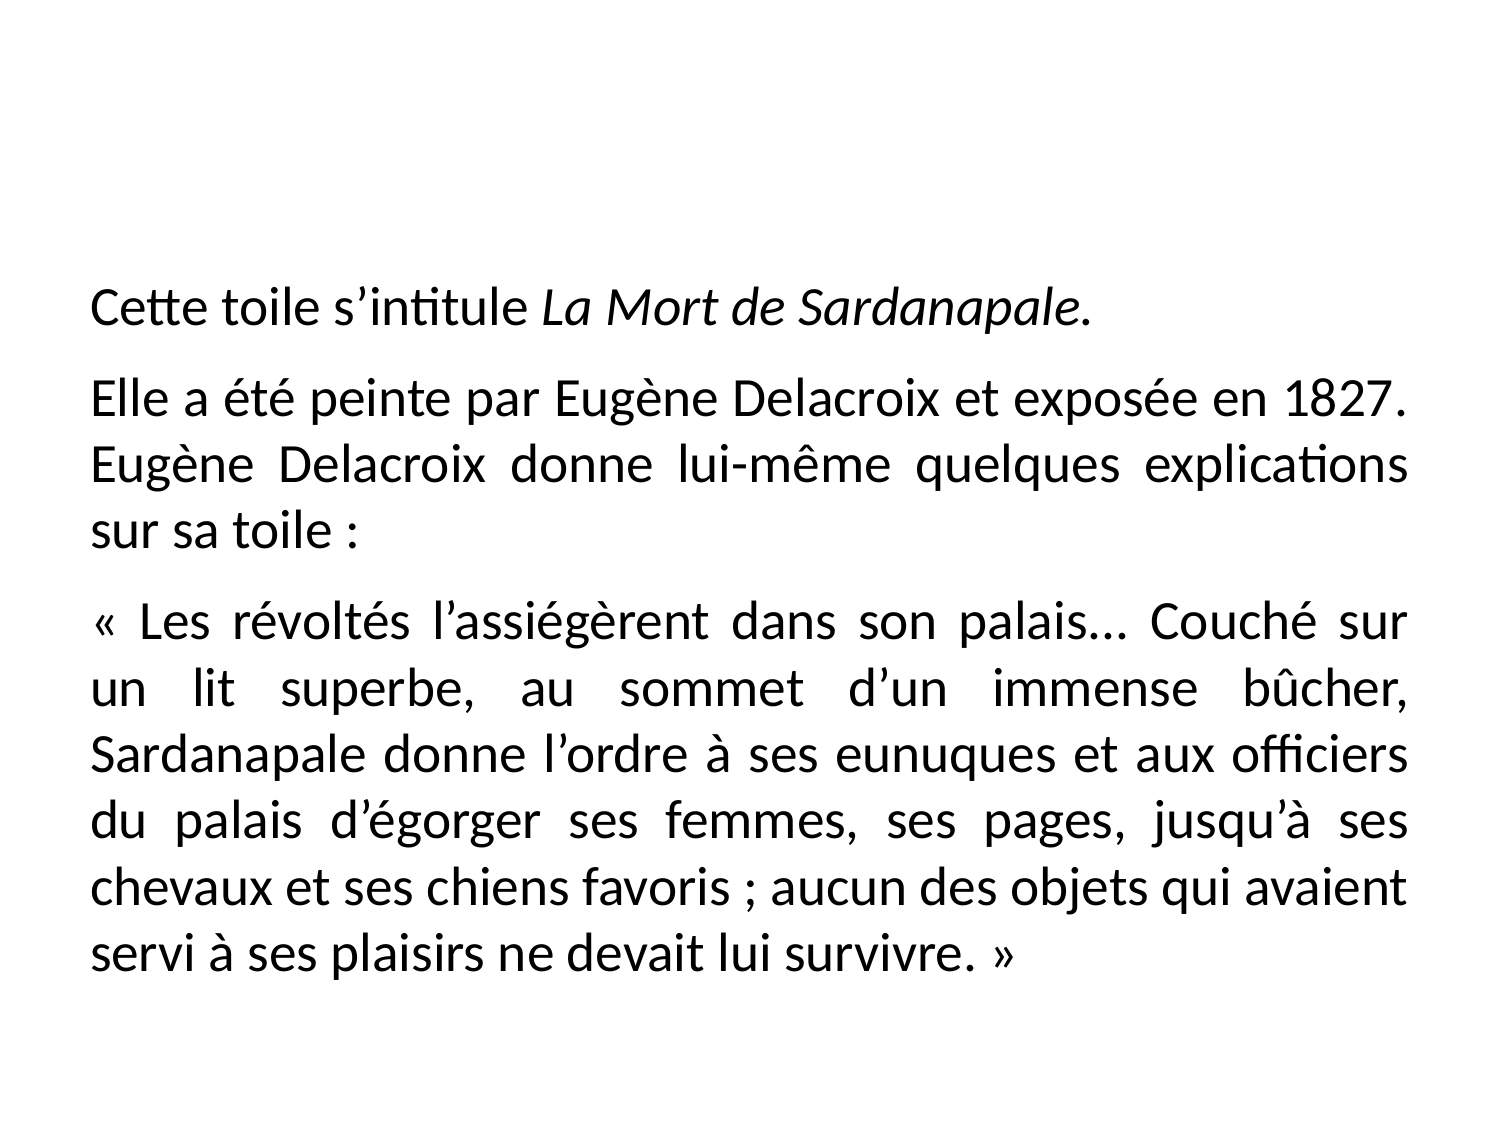

#
Cette toile s’intitule La Mort de Sardanapale.
Elle a été peinte par Eugène Delacroix et exposée en 1827. Eugène Delacroix donne lui-même quelques explications sur sa toile :
« Les révoltés l’assiégèrent dans son palais... Couché sur un lit superbe, au sommet d’un immense bûcher, Sardanapale donne l’ordre à ses eunuques et aux officiers du palais d’égorger ses femmes, ses pages, jusqu’à ses chevaux et ses chiens favoris ; aucun des objets qui avaient servi à ses plaisirs ne devait lui survivre. »